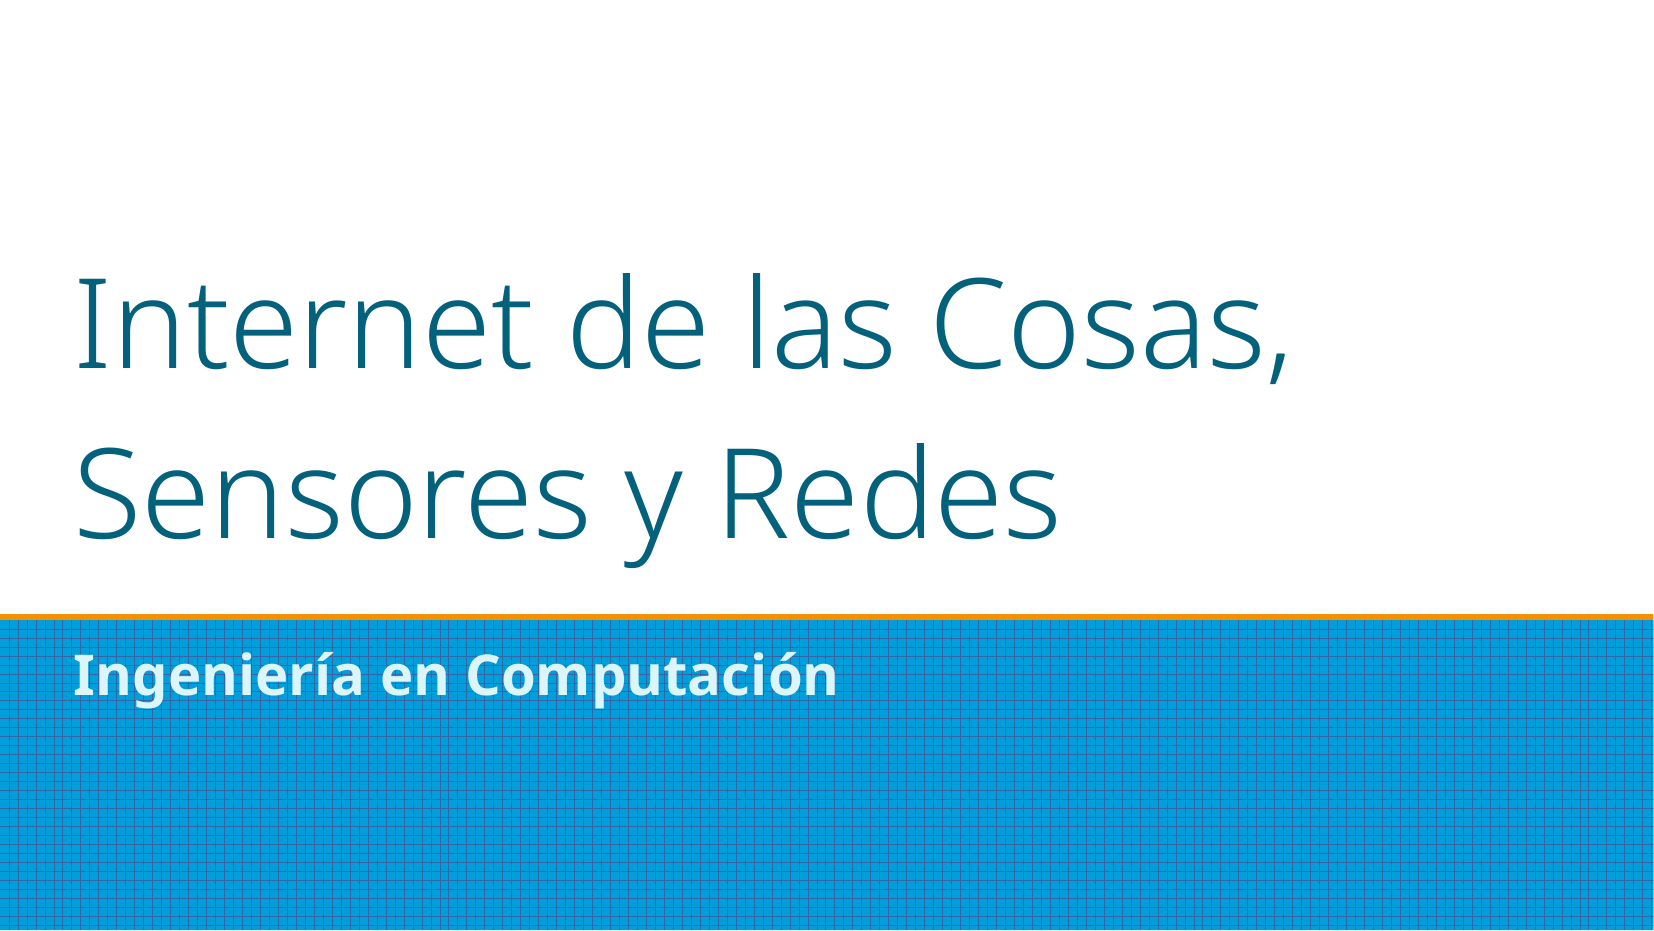

# Internet de las Cosas, Sensores y Redes
Ingeniería en Computación